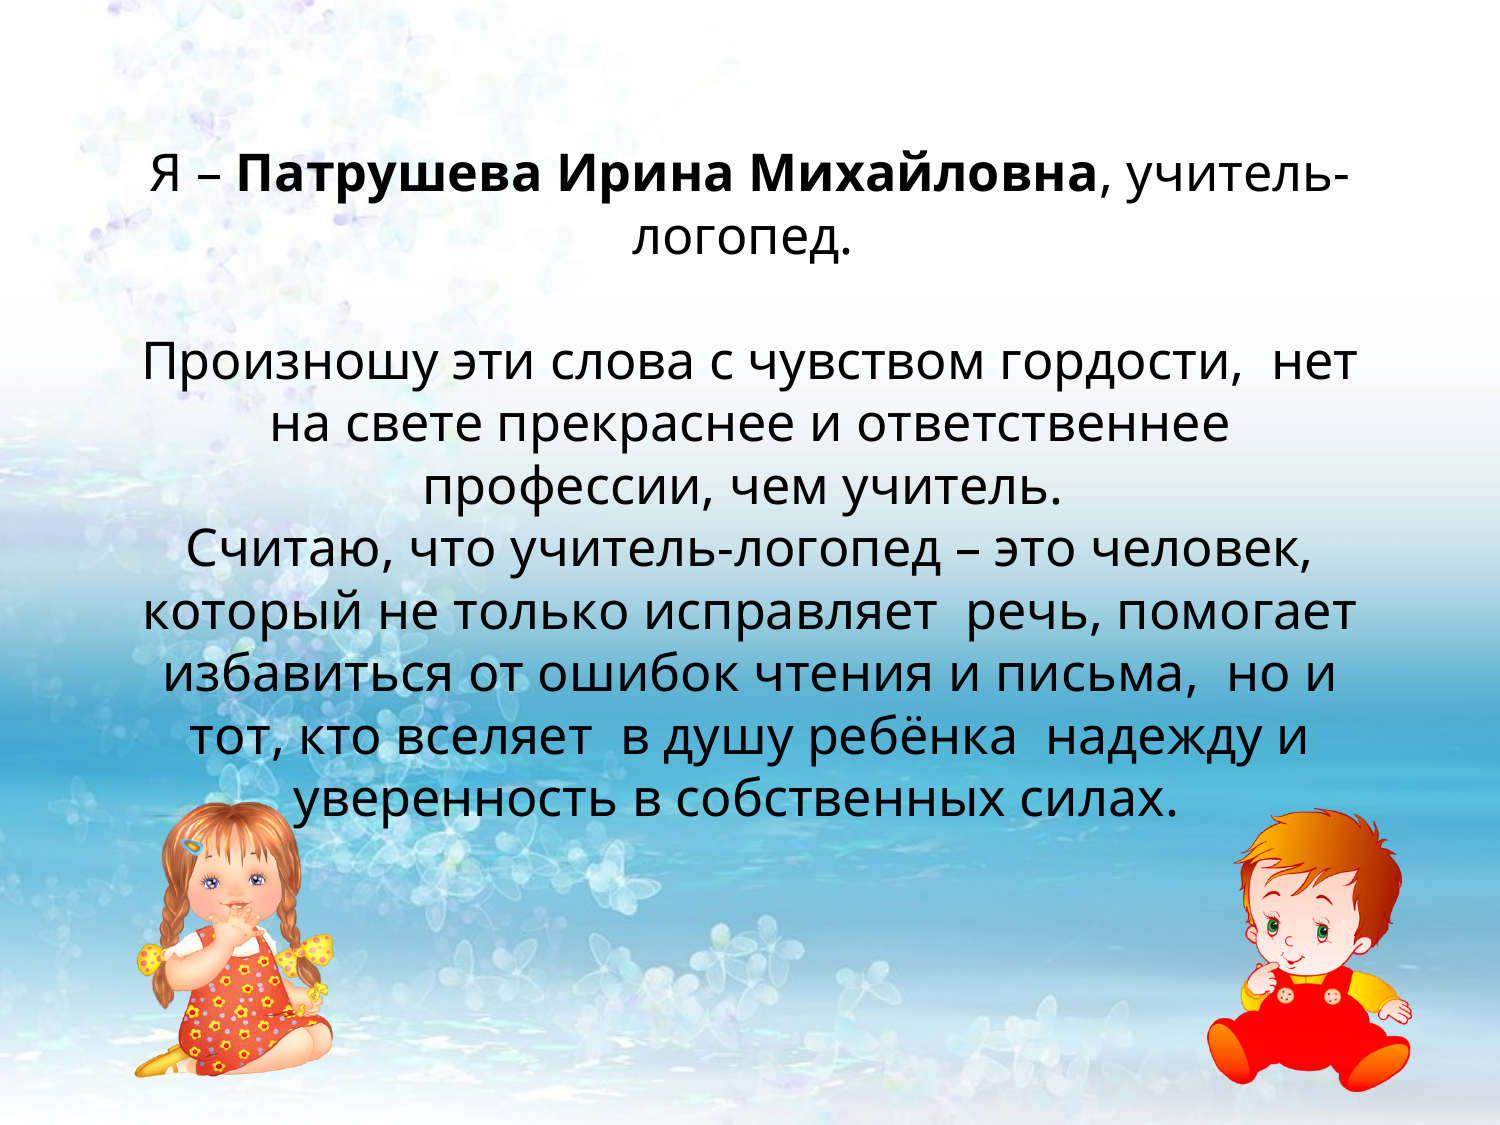

# Я – Патрушева Ирина Михайловна, учитель-логопед. Произношу эти слова с чувством гордости, нет на свете прекраснее и ответственнее профессии, чем учитель. Считаю, что учитель-логопед – это человек, который не только исправляет речь, помогает избавиться от ошибок чтения и письма,  но и тот, кто вселяет в душу ребёнка  надежду и уверенность в собственных силах.